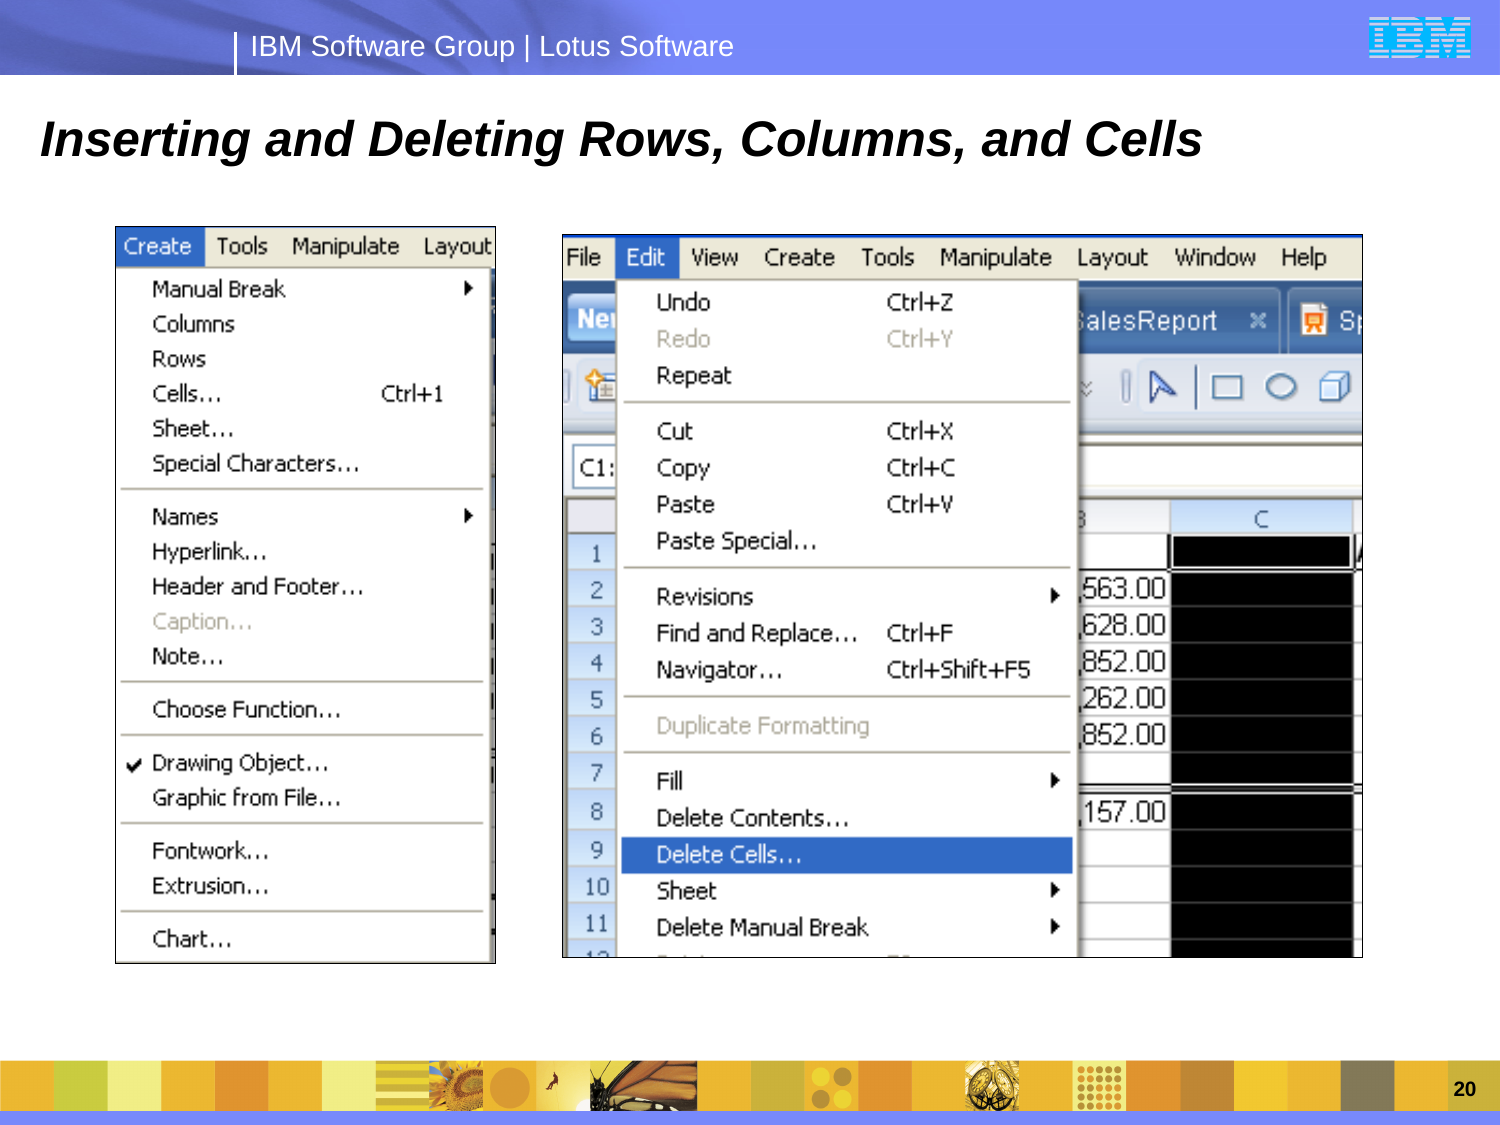

# Inserting and Deleting Rows, Columns, and Cells
20